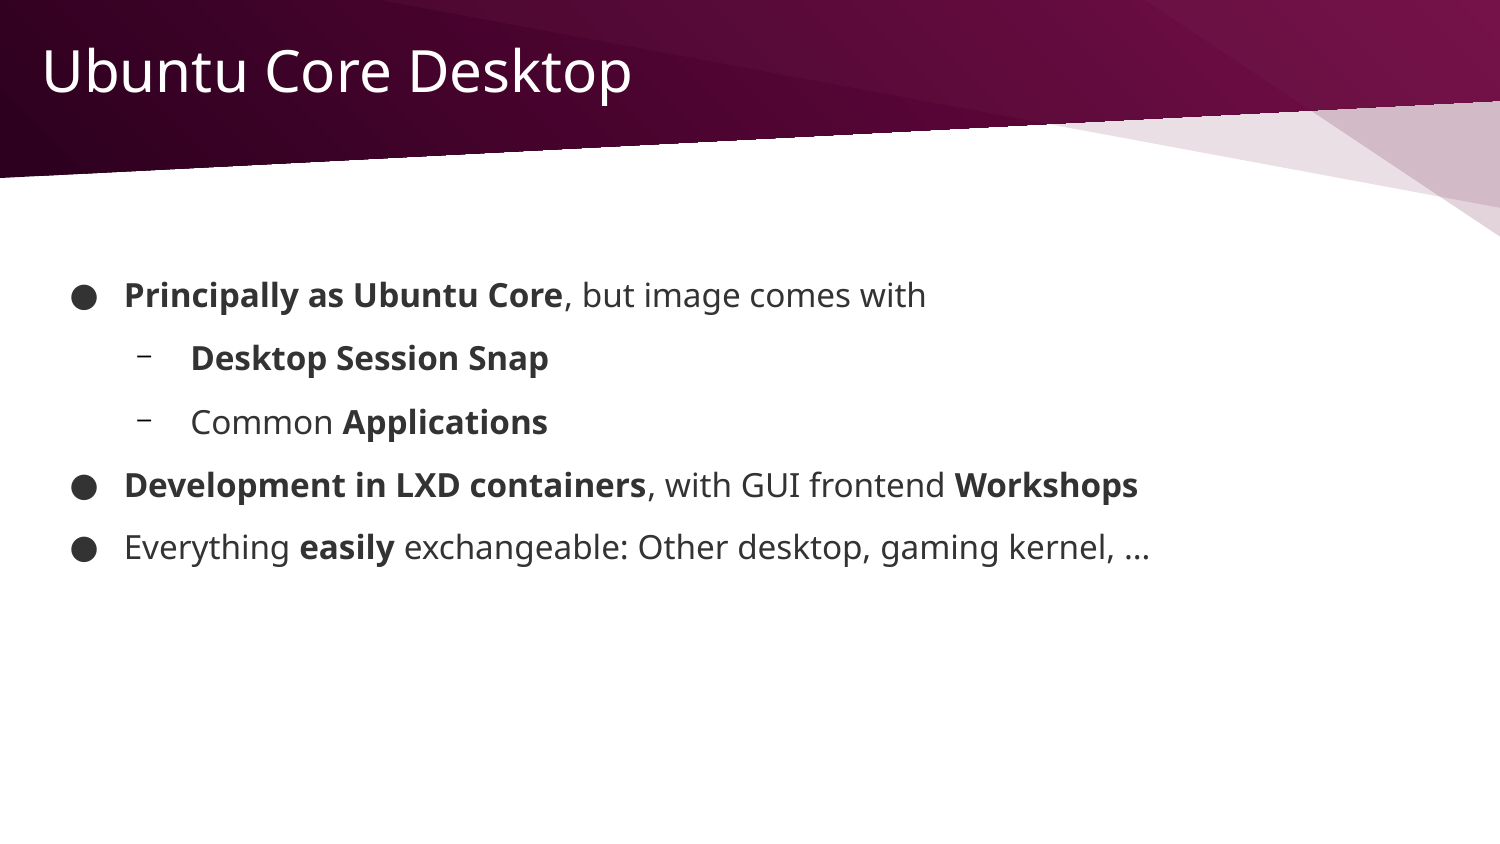

Ubuntu Core Desktop
# Principally as Ubuntu Core, but image comes with
Desktop Session Snap
Common Applications
Development in LXD containers, with GUI frontend Workshops
Everything easily exchangeable: Other desktop, gaming kernel, …